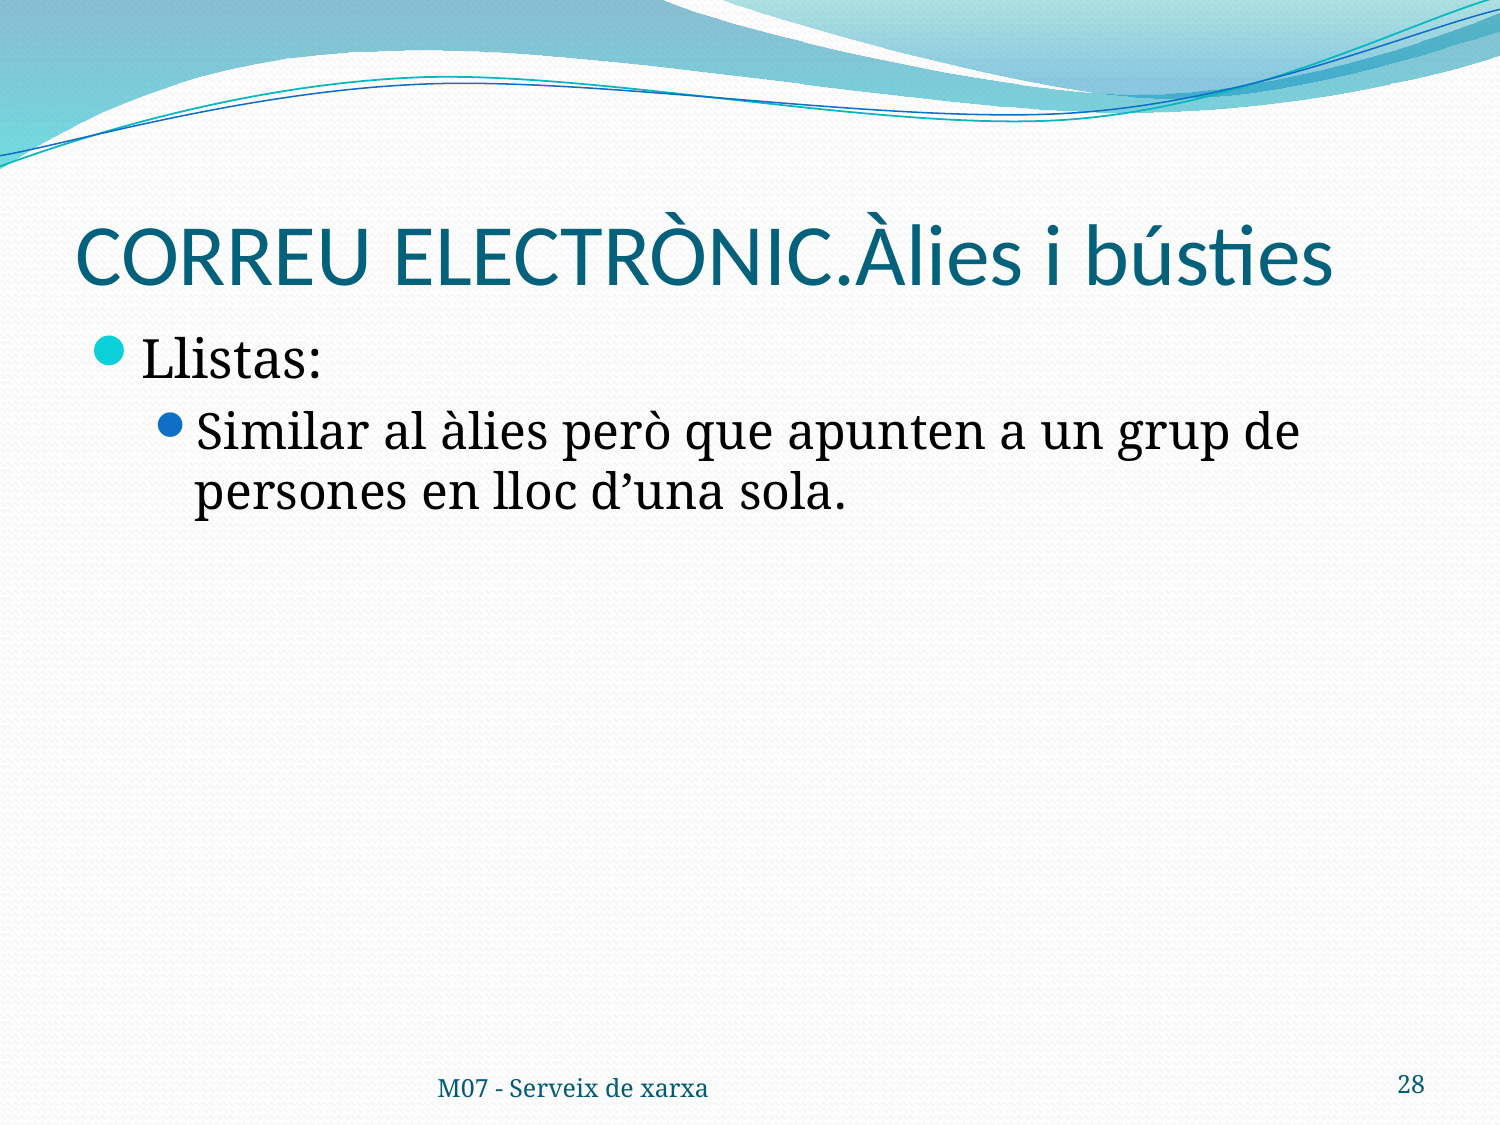

# CORREU ELECTRÒNIC.Àlies i bústies
Llistas:
Similar al àlies però que apunten a un grup de persones en lloc d’una sola.
M07 - Serveix de xarxa